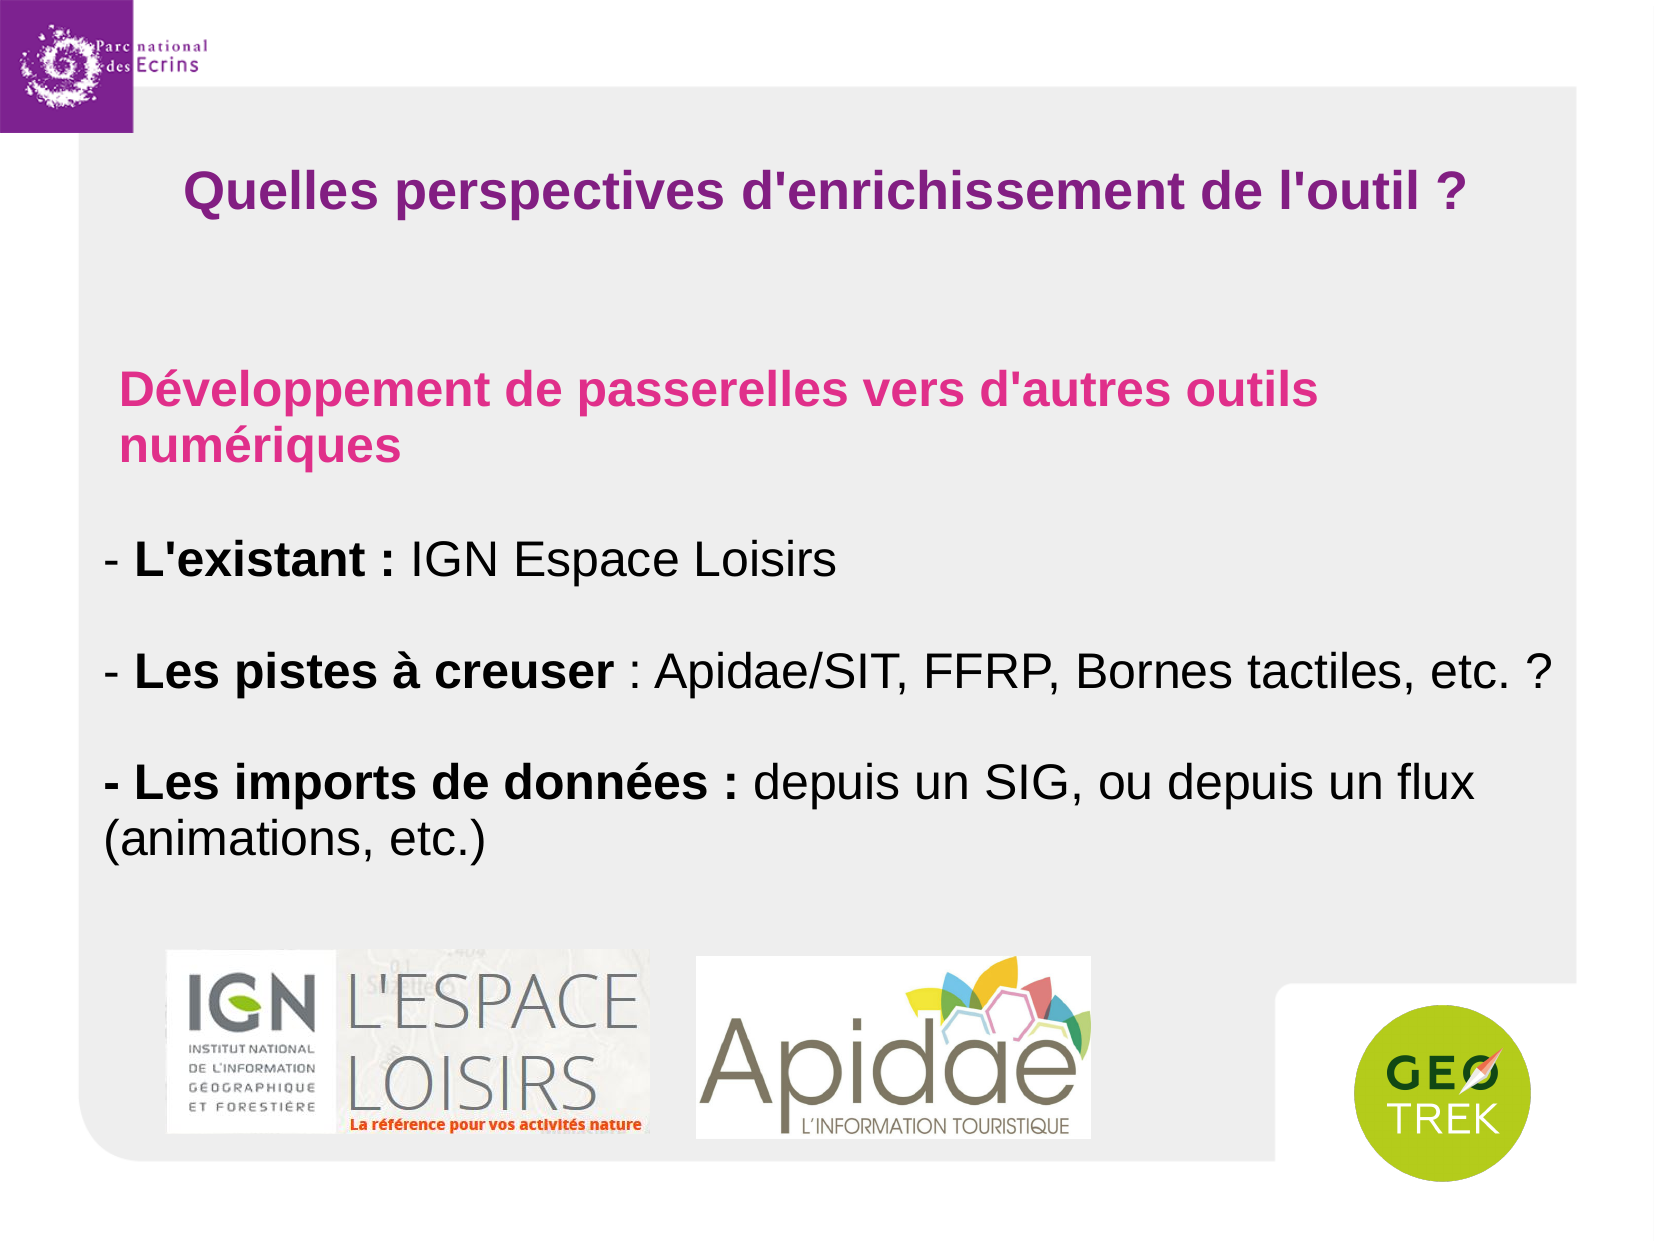

Quelles perspectives d'enrichissement de l'outil ?
# Développement de passerelles vers d'autres outils numériques
- L'existant : IGN Espace Loisirs
- Les pistes à creuser : Apidae/SIT, FFRP, Bornes tactiles, etc. ?
- Les imports de données : depuis un SIG, ou depuis un flux (animations, etc.)